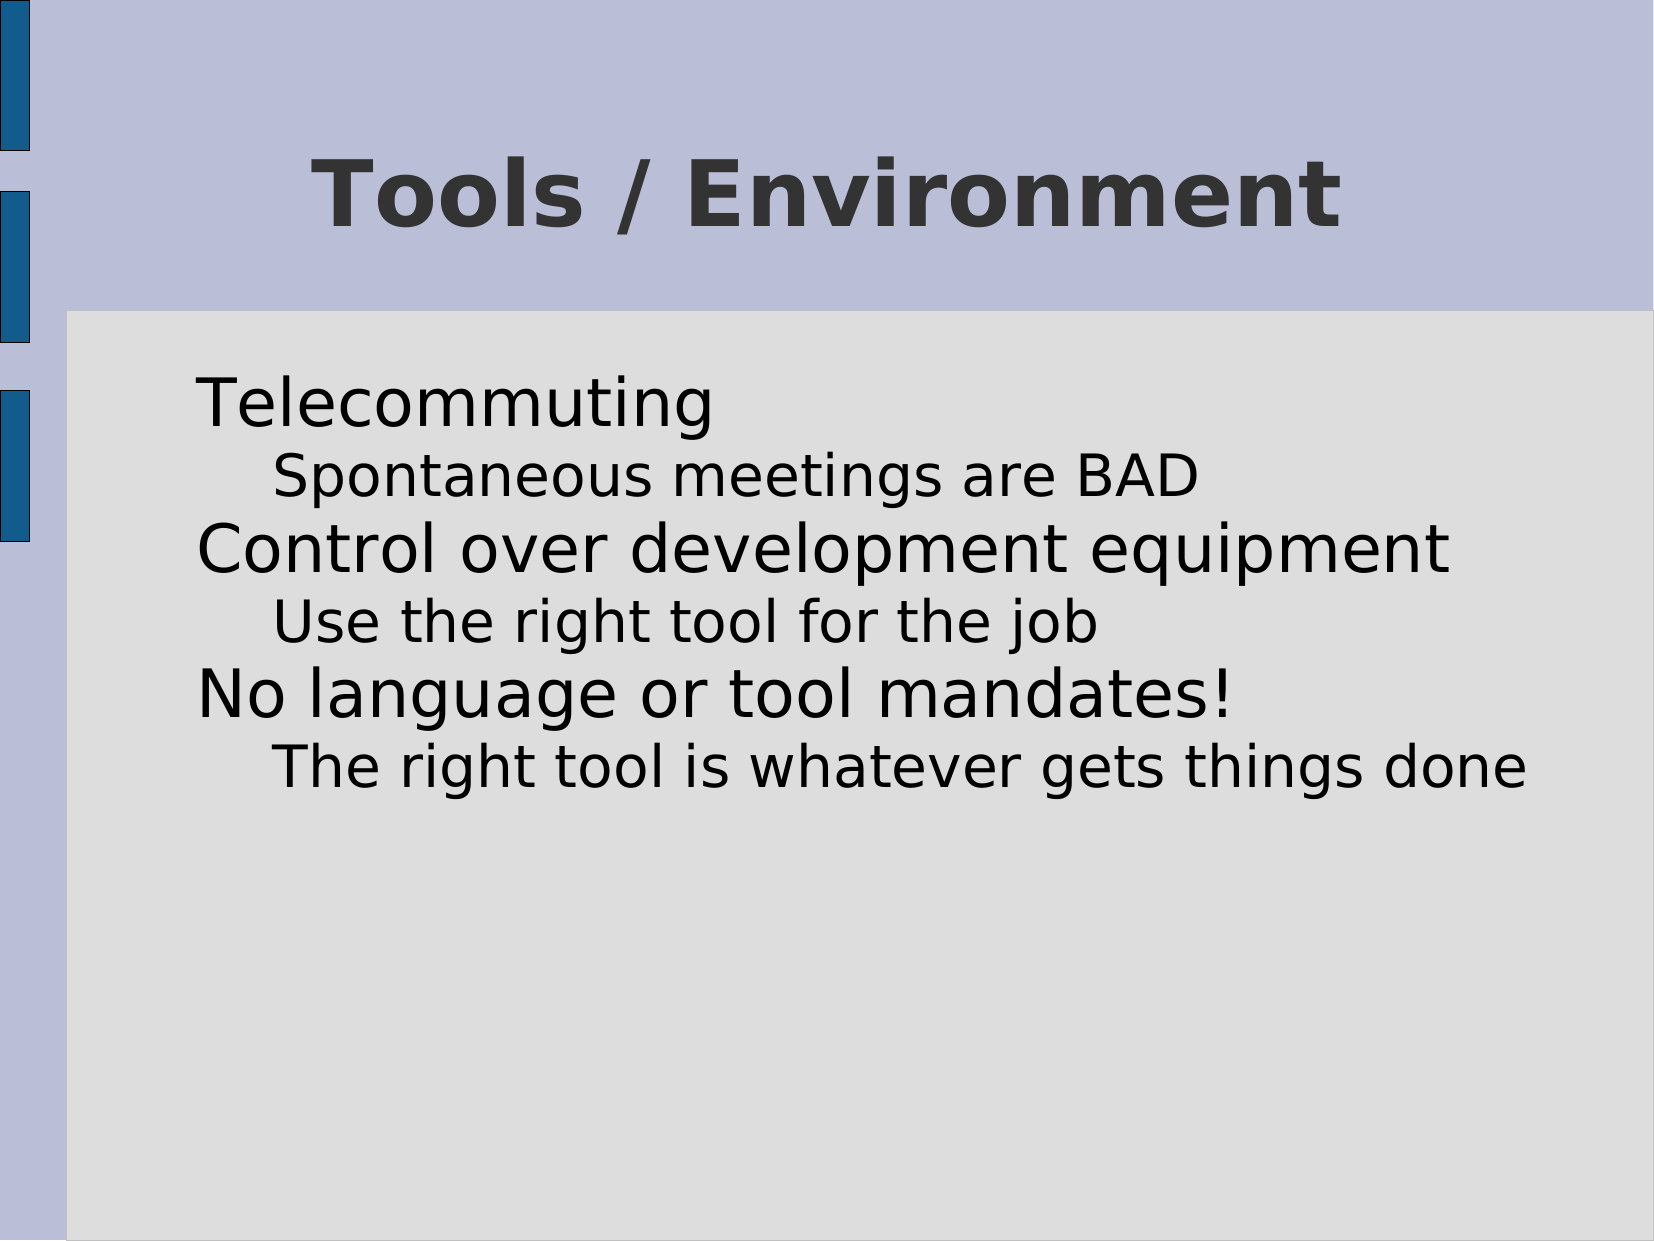

# Tools / Environment
Telecommuting
Spontaneous meetings are BAD
Control over development equipment
Use the right tool for the job
No language or tool mandates!
The right tool is whatever gets things done